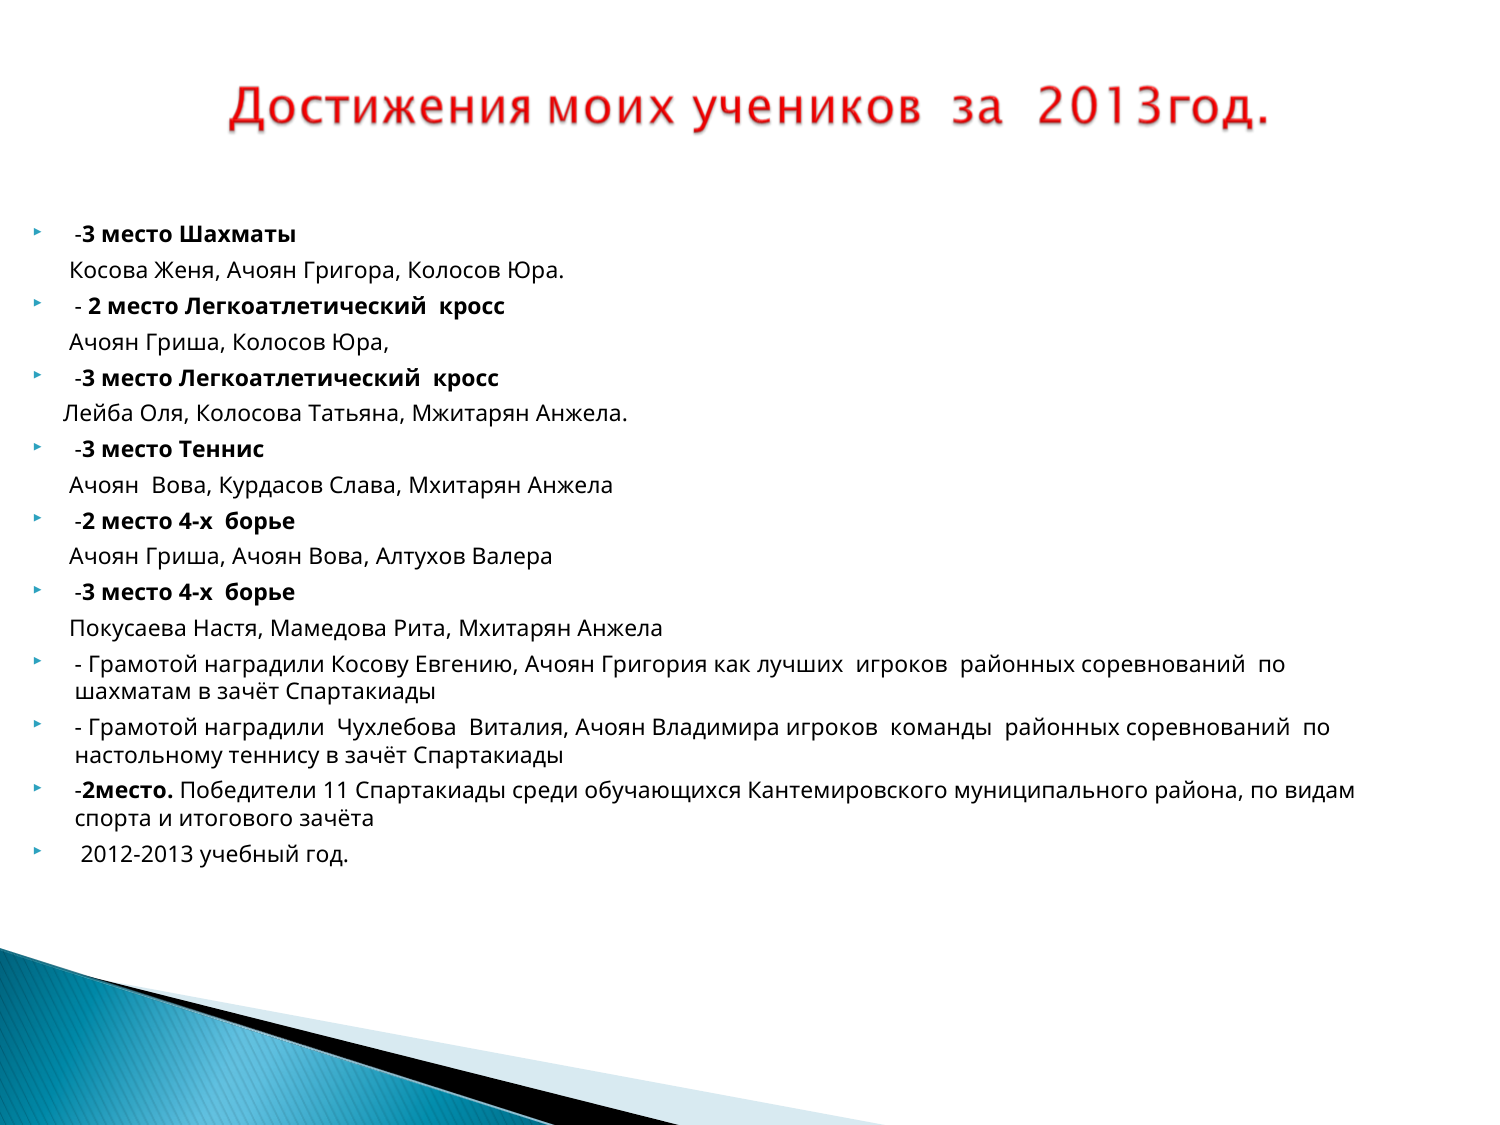

-3 место Шахматы
 Косова Женя, Ачоян Григора, Колосов Юра.
- 2 место Легкоатлетический кросс
 Ачоян Гриша, Колосов Юра,
-3 место Легкоатлетический кросс
 Лейба Оля, Колосова Татьяна, Мжитарян Анжела.
-3 место Теннис
 Ачоян Вова, Курдасов Слава, Мхитарян Анжела
-2 место 4-х борье
 Ачоян Гриша, Ачоян Вова, Алтухов Валера
-3 место 4-х борье
 Покусаева Настя, Мамедова Рита, Мхитарян Анжела
- Грамотой наградили Косову Евгению, Ачоян Григория как лучших игроков районных соревнований по шахматам в зачёт Спартакиады
- Грамотой наградили Чухлебова Виталия, Ачоян Владимира игроков команды районных соревнований по настольному теннису в зачёт Спартакиады
-2место. Победители 11 Спартакиады среди обучающихся Кантемировского муниципального района, по видам спорта и итогового зачёта
 2012-2013 учебный год.